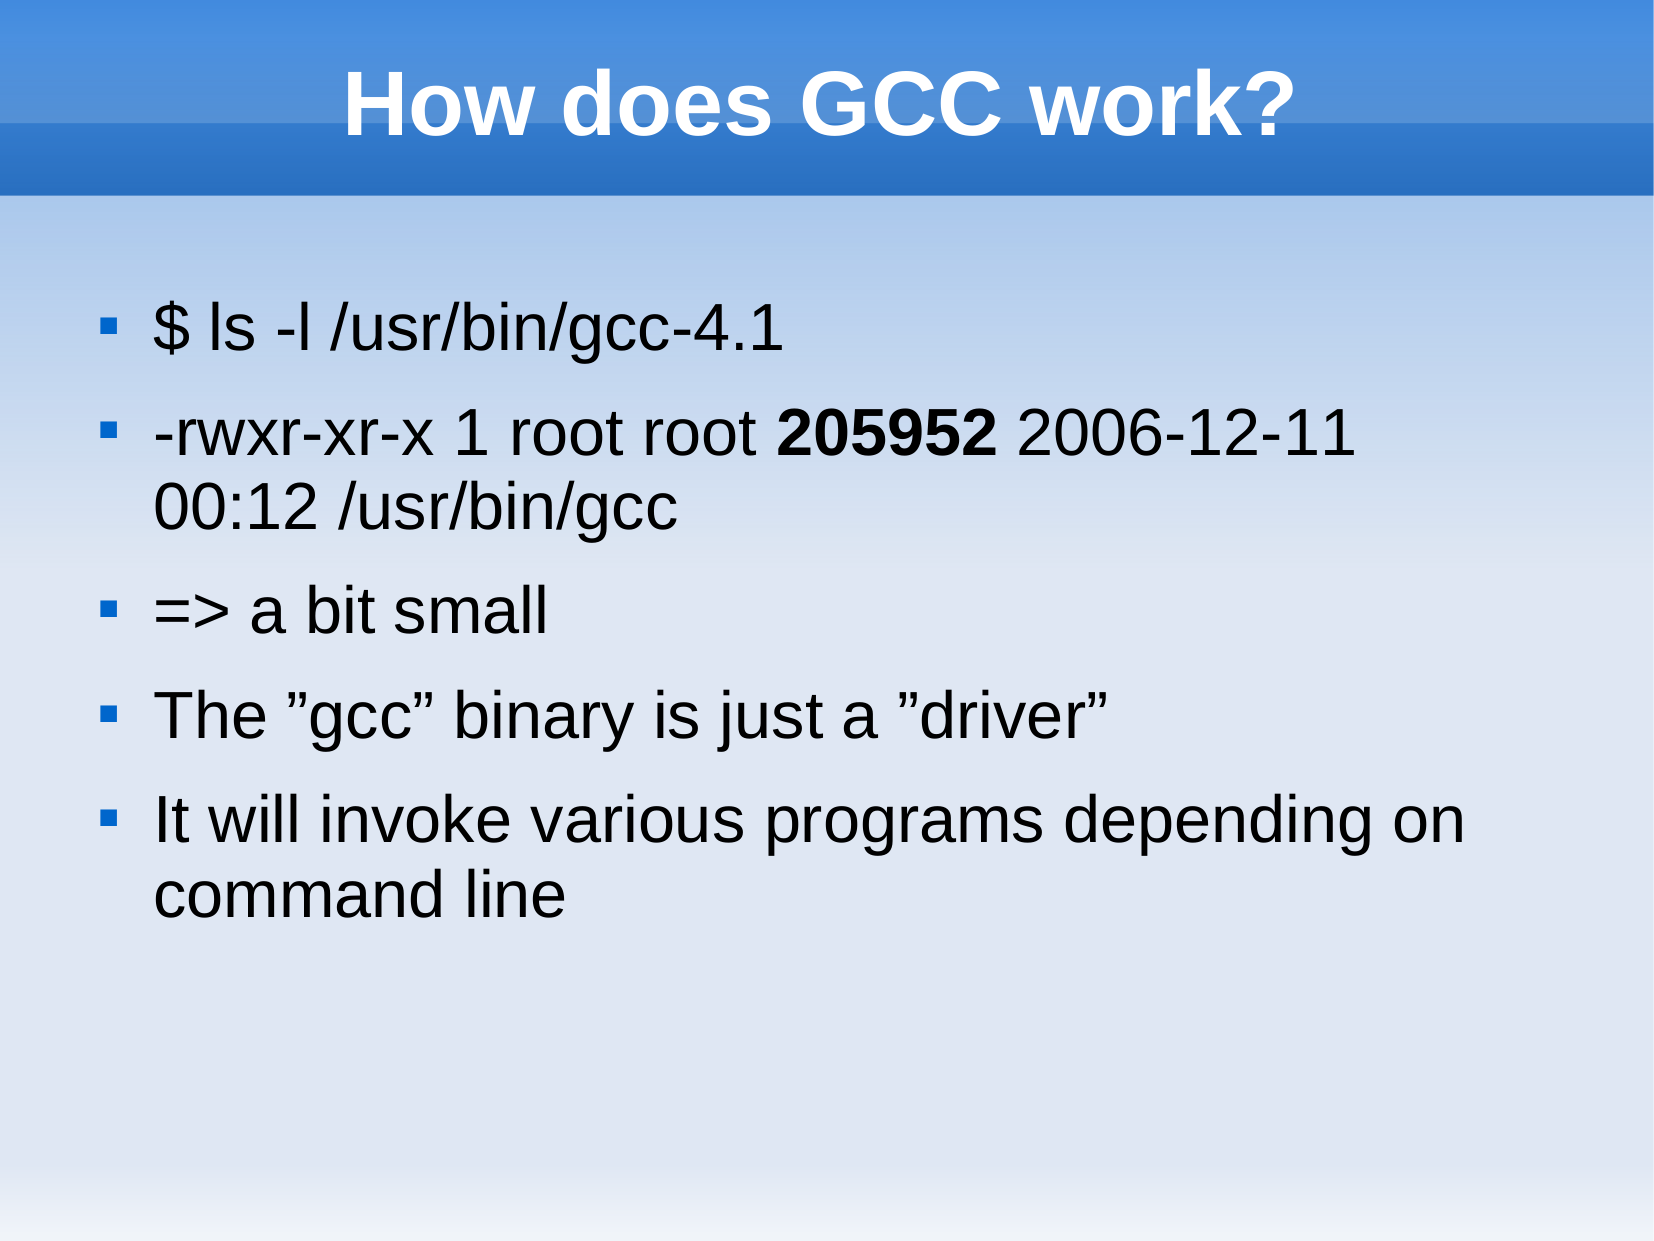

# How does GCC work?
$ ls -l /usr/bin/gcc-4.1
-rwxr-xr-x 1 root root 205952 2006-12-11 00:12 /usr/bin/gcc
=> a bit small
The ”gcc” binary is just a ”driver”
It will invoke various programs depending on command line